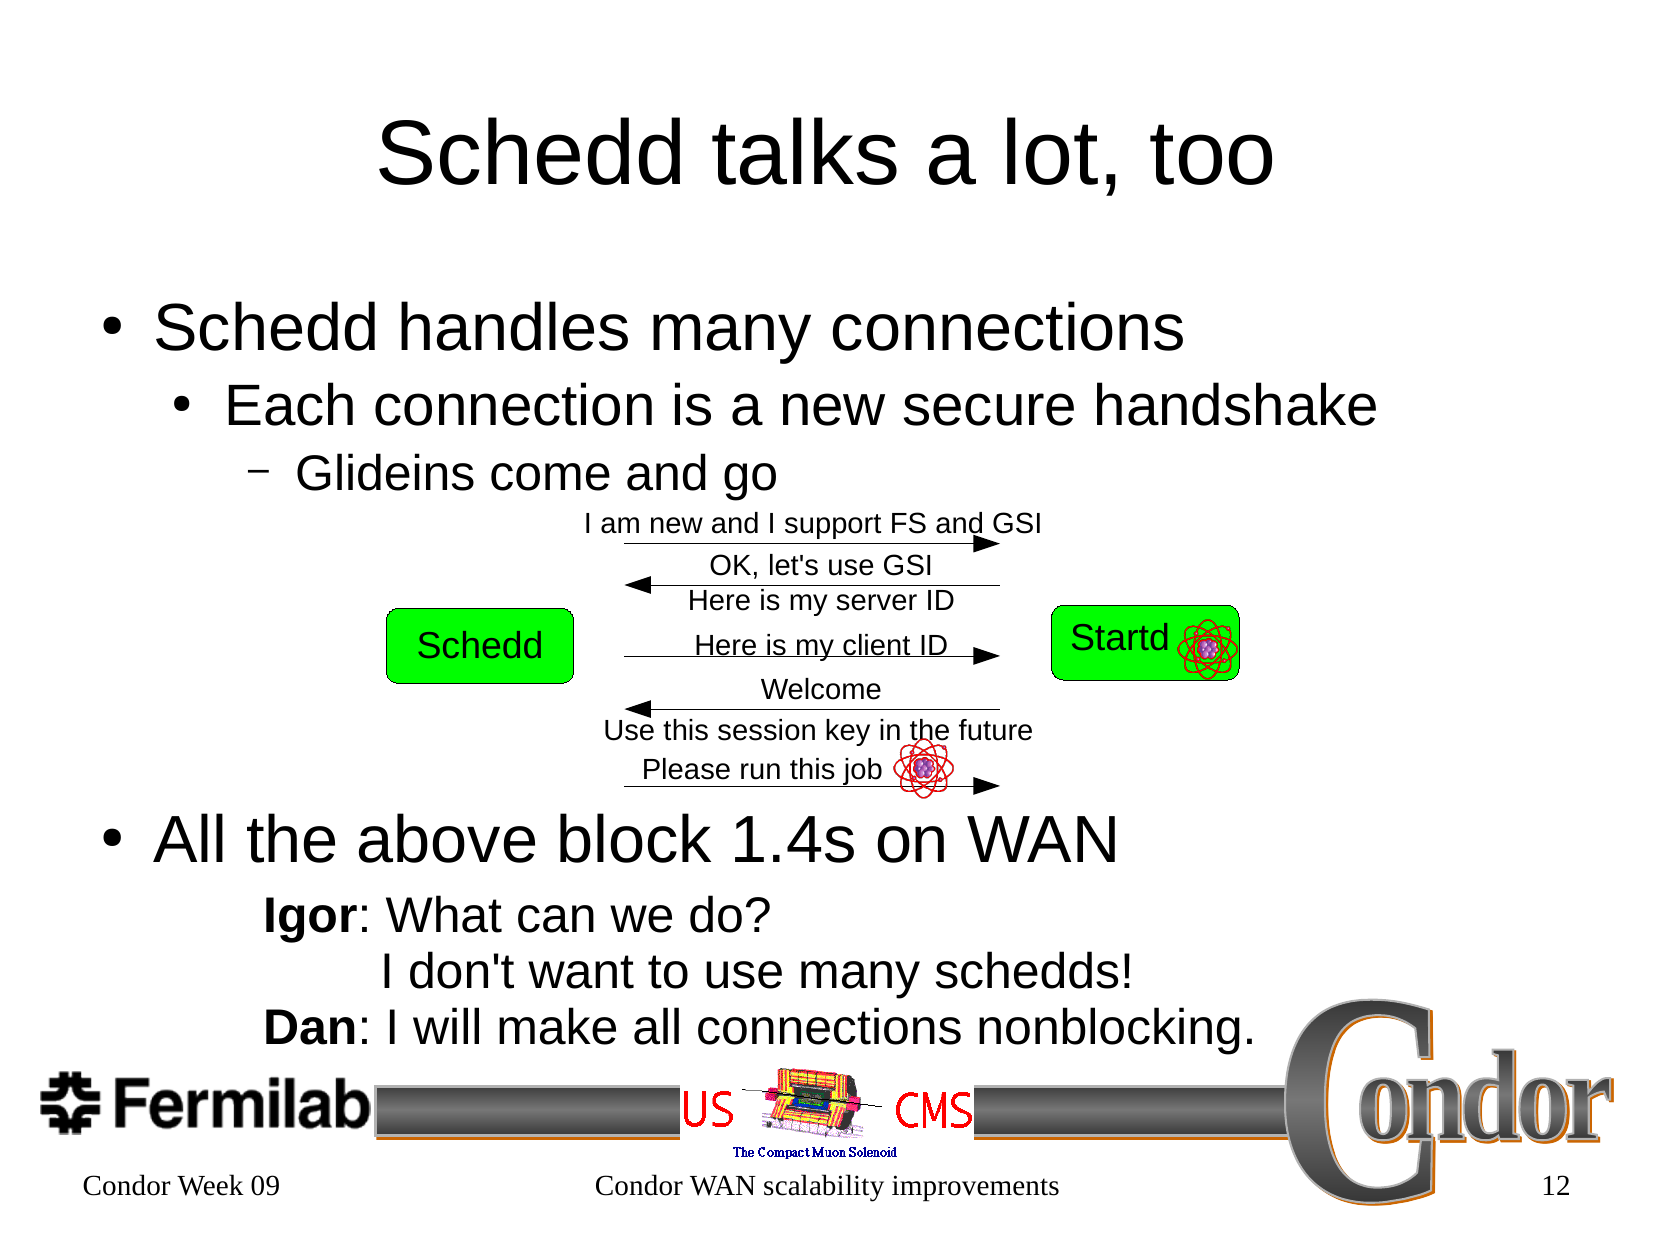

# Schedd talks a lot, too
Schedd handles many connections
Each connection is a new secure handshake
Glideins come and go
All the above block 1.4s on WAN
I am new and I support FS and GSI
OK, let's use GSI
Here is my server ID
Startd
Schedd
Here is my client ID
Welcome
Use this session key in the future
Please run this job
Igor: What can we do?
	 I don't want to use many schedds!
Dan: I will make all connections nonblocking.
Condor Week 09
Condor WAN scalability improvements
12